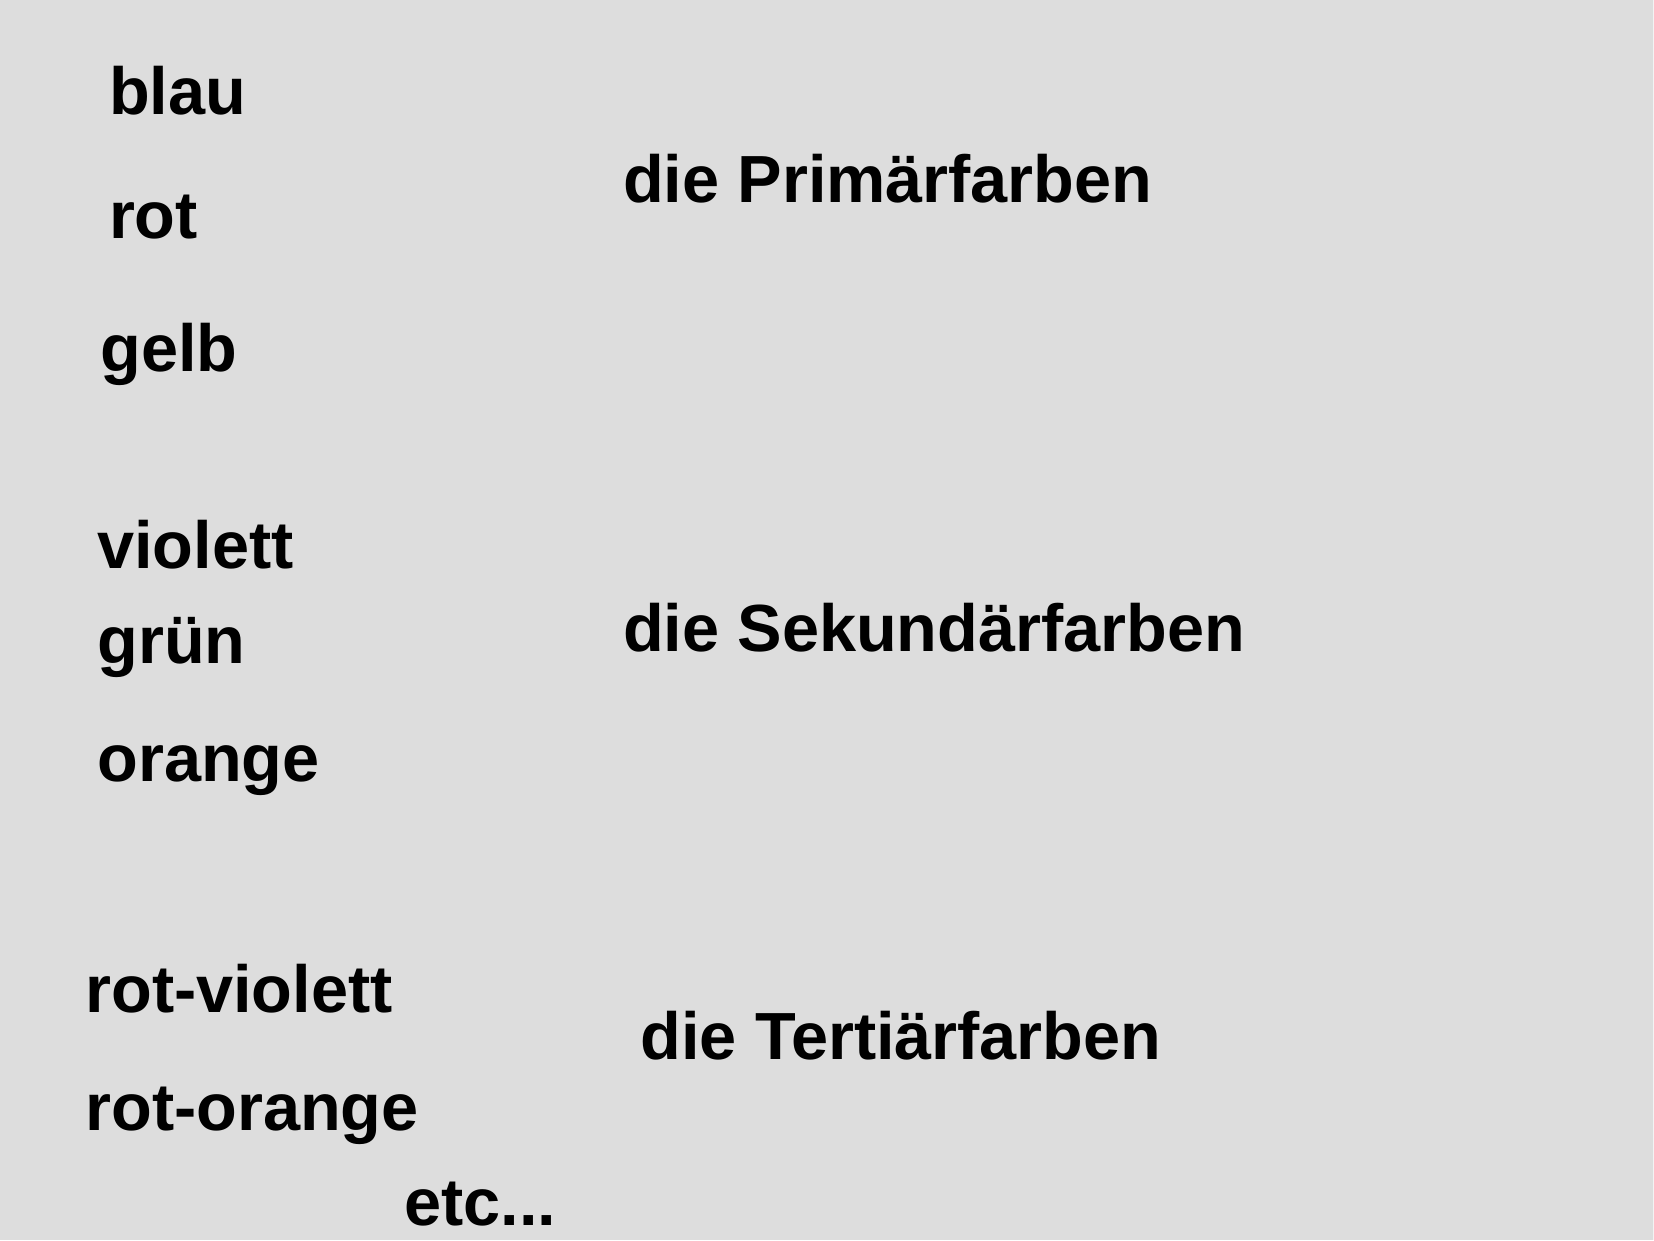

blau
die Primärfarben
rot
gelb
violett
die Sekundärfarben
grün
orange
rot-violett
die Tertiärfarben
rot-orange
etc...